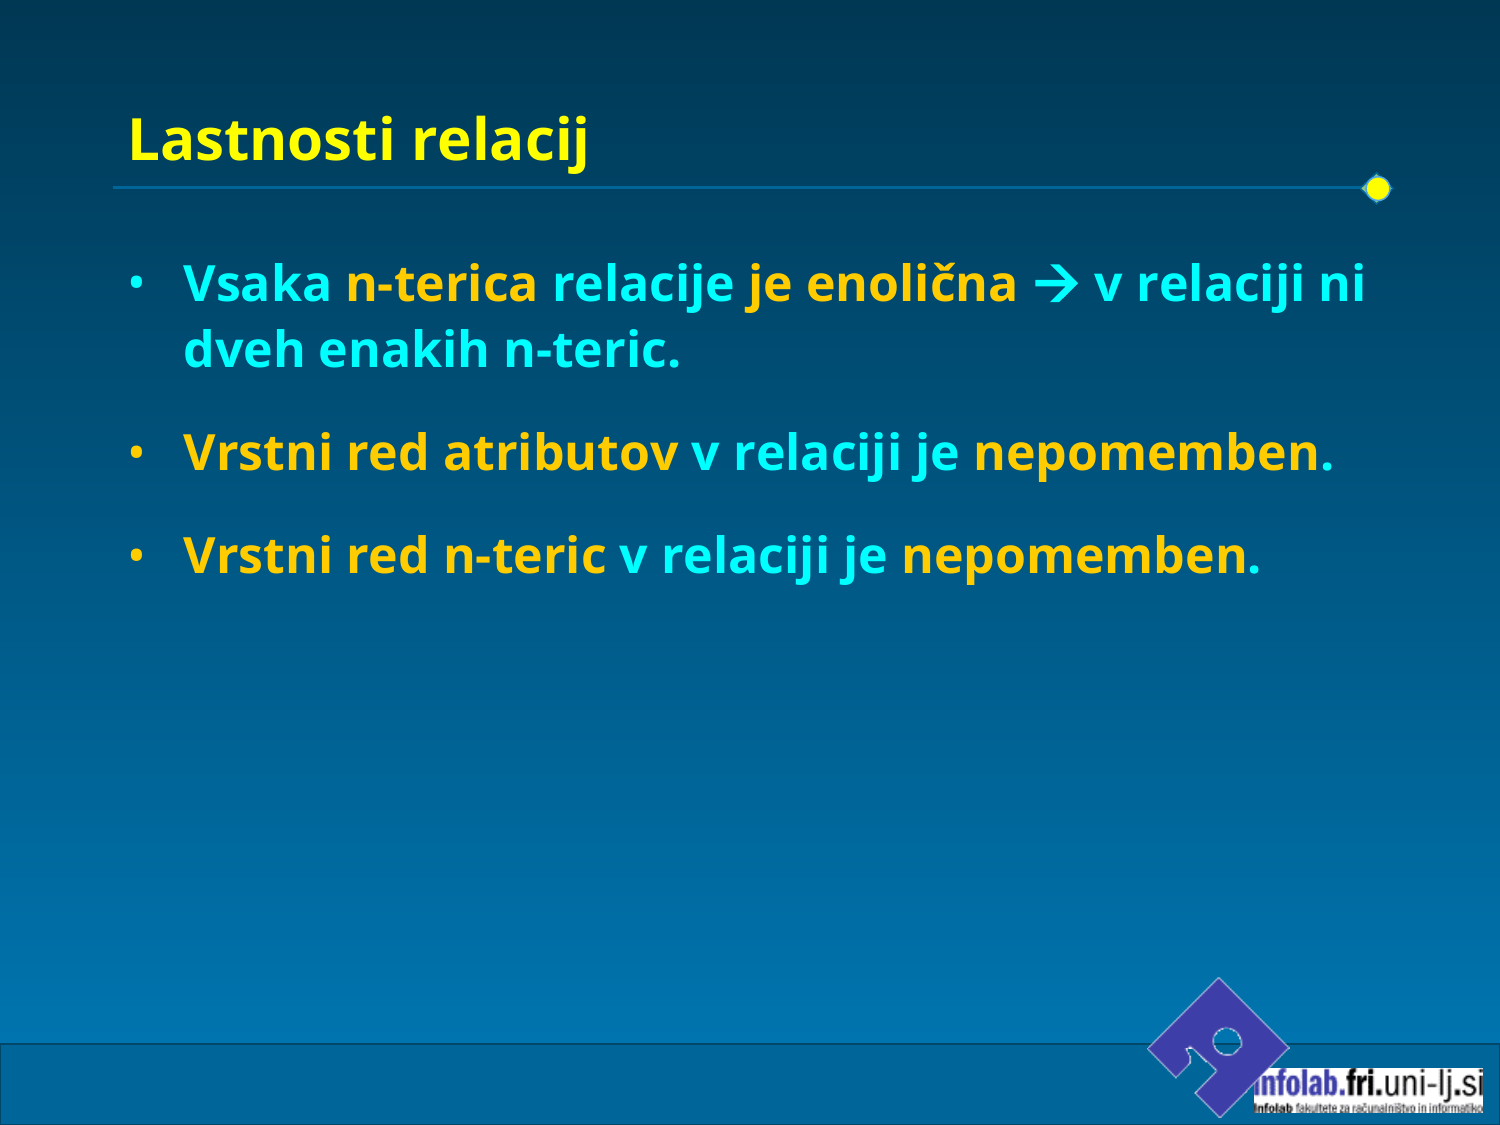

# Lastnosti relacij
Vsaka n-terica relacije je enolična  v relaciji ni dveh enakih n-teric.
Vrstni red atributov v relaciji je nepomemben.
Vrstni red n-teric v relaciji je nepomemben.